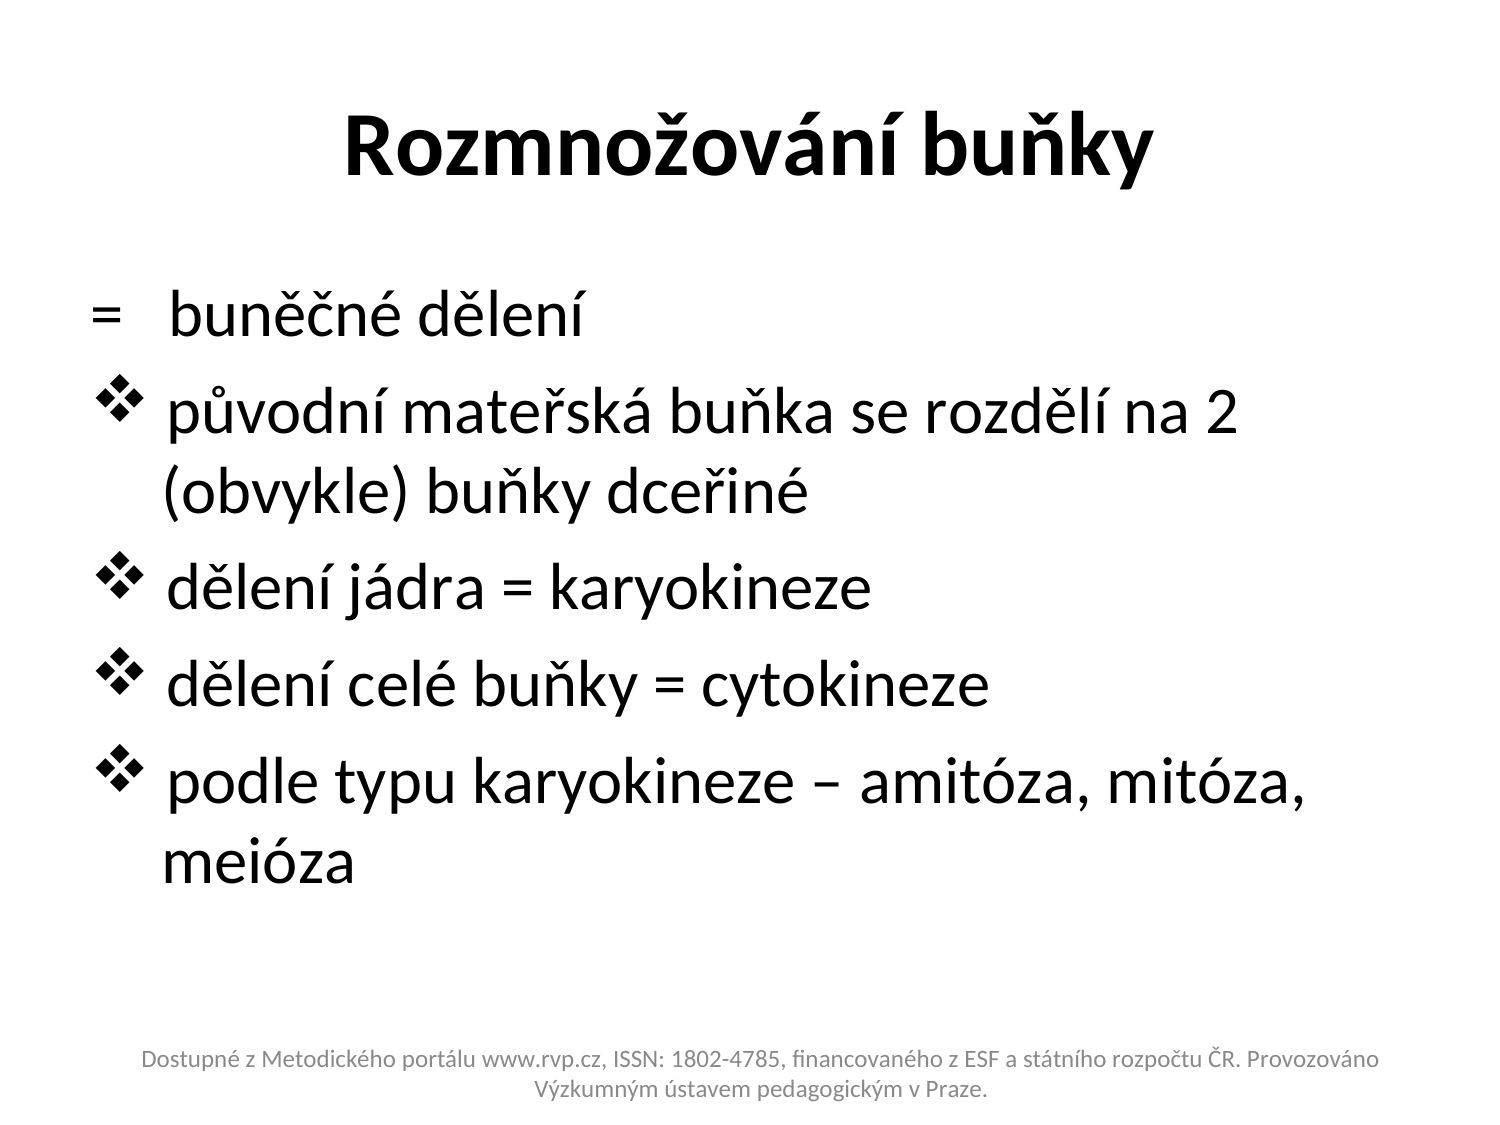

# Rozmnožování buňky
= buněčné dělení
 původní mateřská buňka se rozdělí na 2
 (obvykle) buňky dceřiné
 dělení jádra = karyokineze
 dělení celé buňky = cytokineze
 podle typu karyokineze – amitóza, mitóza,
 meióza
Dostupné z Metodického portálu www.rvp.cz, ISSN: 1802-4785, financovaného z ESF a státního rozpočtu ČR. Provozováno Výzkumným ústavem pedagogickým v Praze.